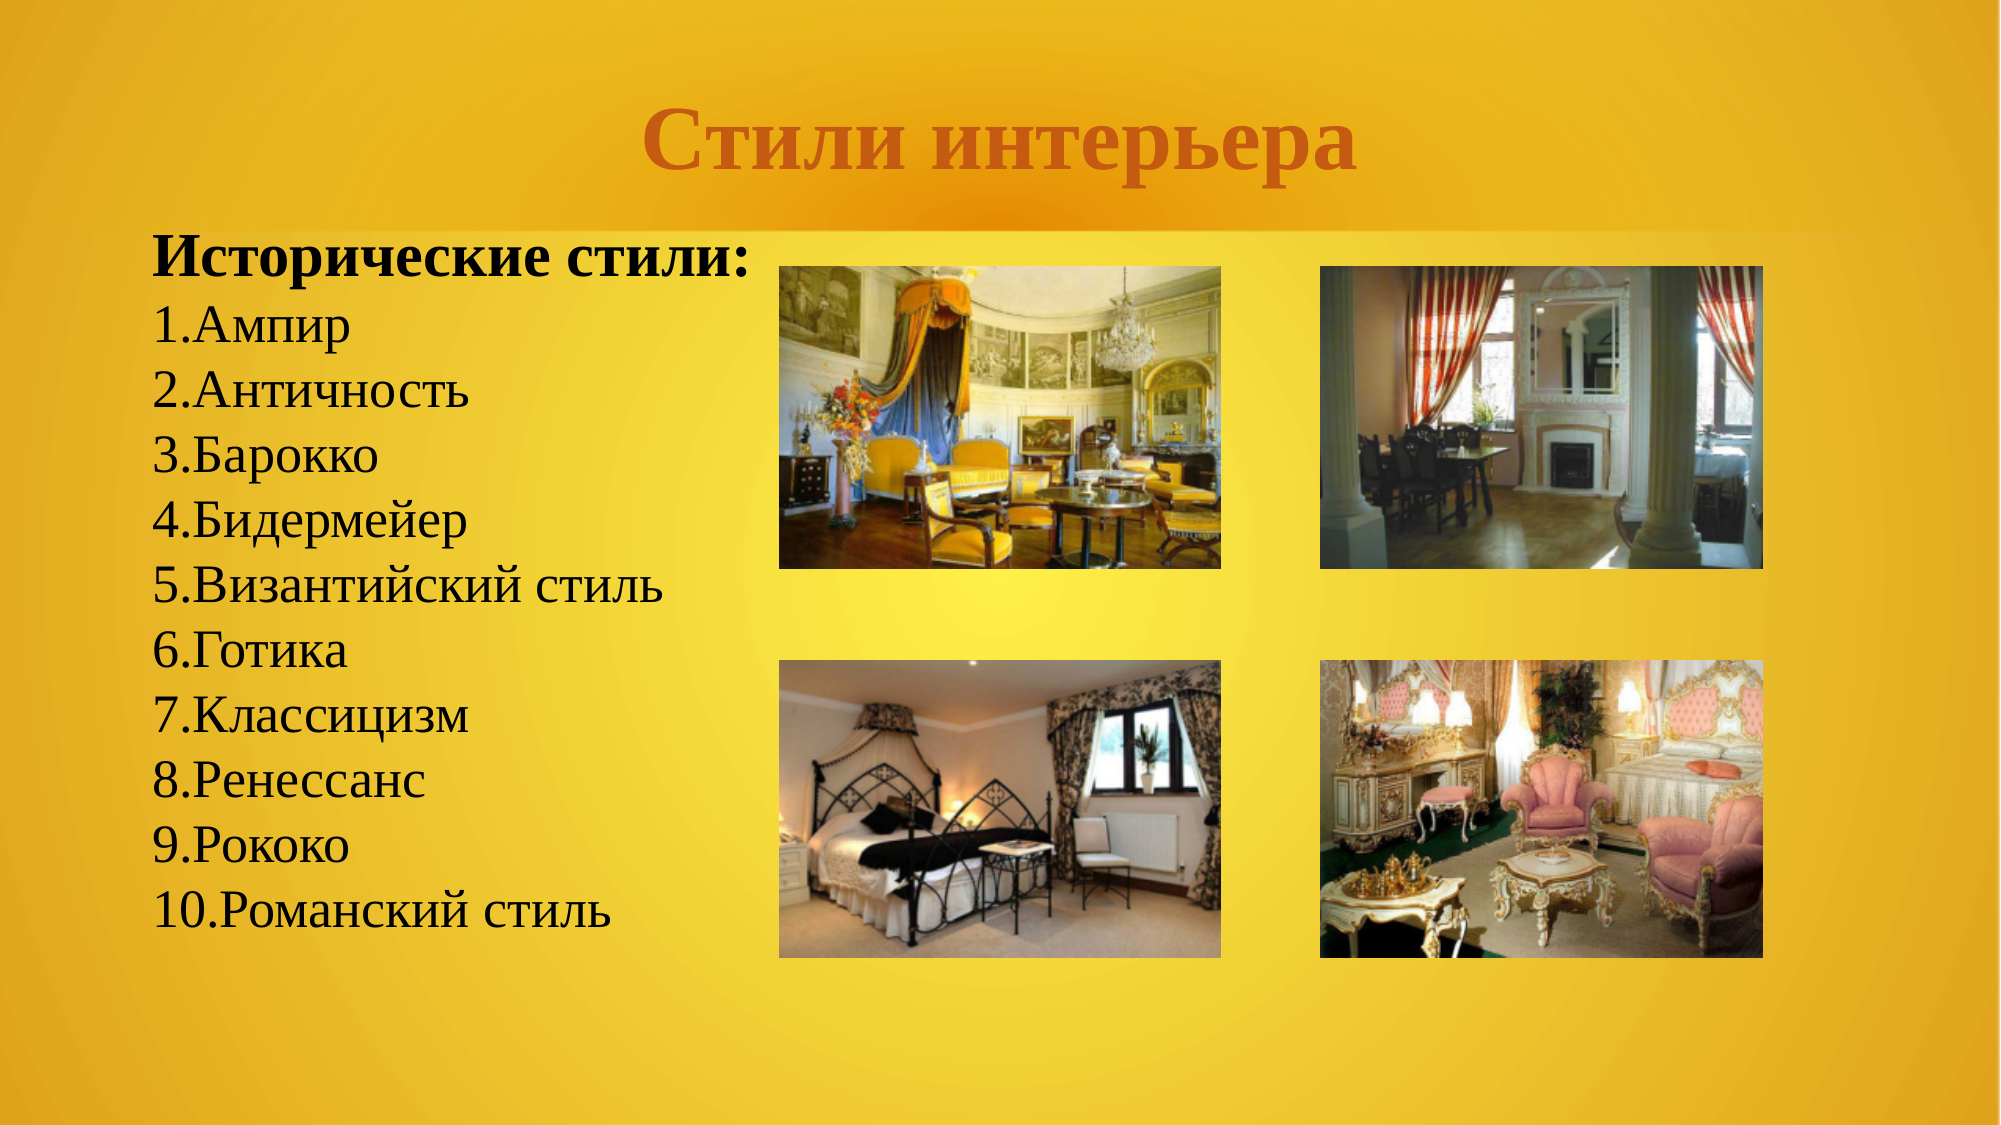

Стили интерьера
Исторические стили:
Ампир
Античность
Барокко
Бидермейер
Византийский стиль
Готика
Классицизм
Ренессанс
Рококо
Романский стиль